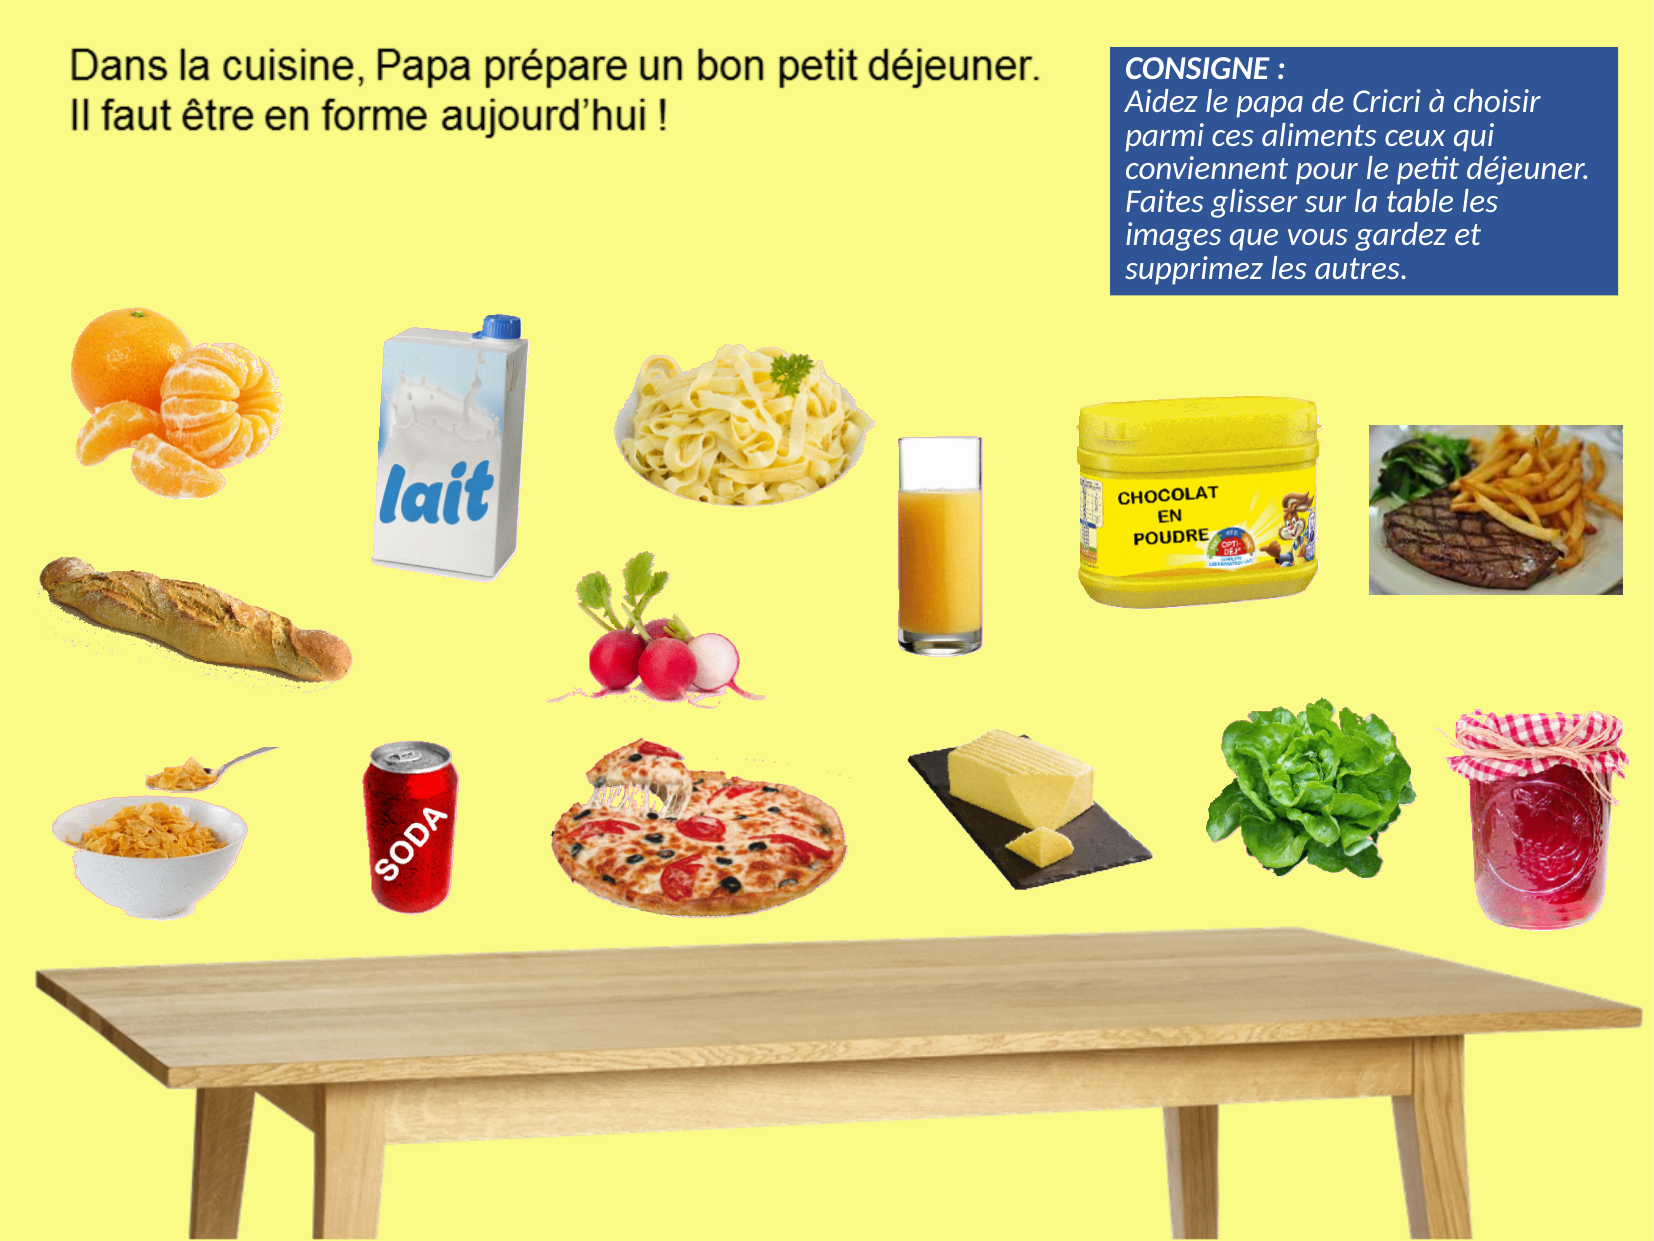

CONSIGNE :
Aidez le papa de Cricri à choisir parmi ces aliments ceux qui conviennent pour le petit déjeuner.
Faites glisser sur la table les images que vous gardez et supprimez les autres.